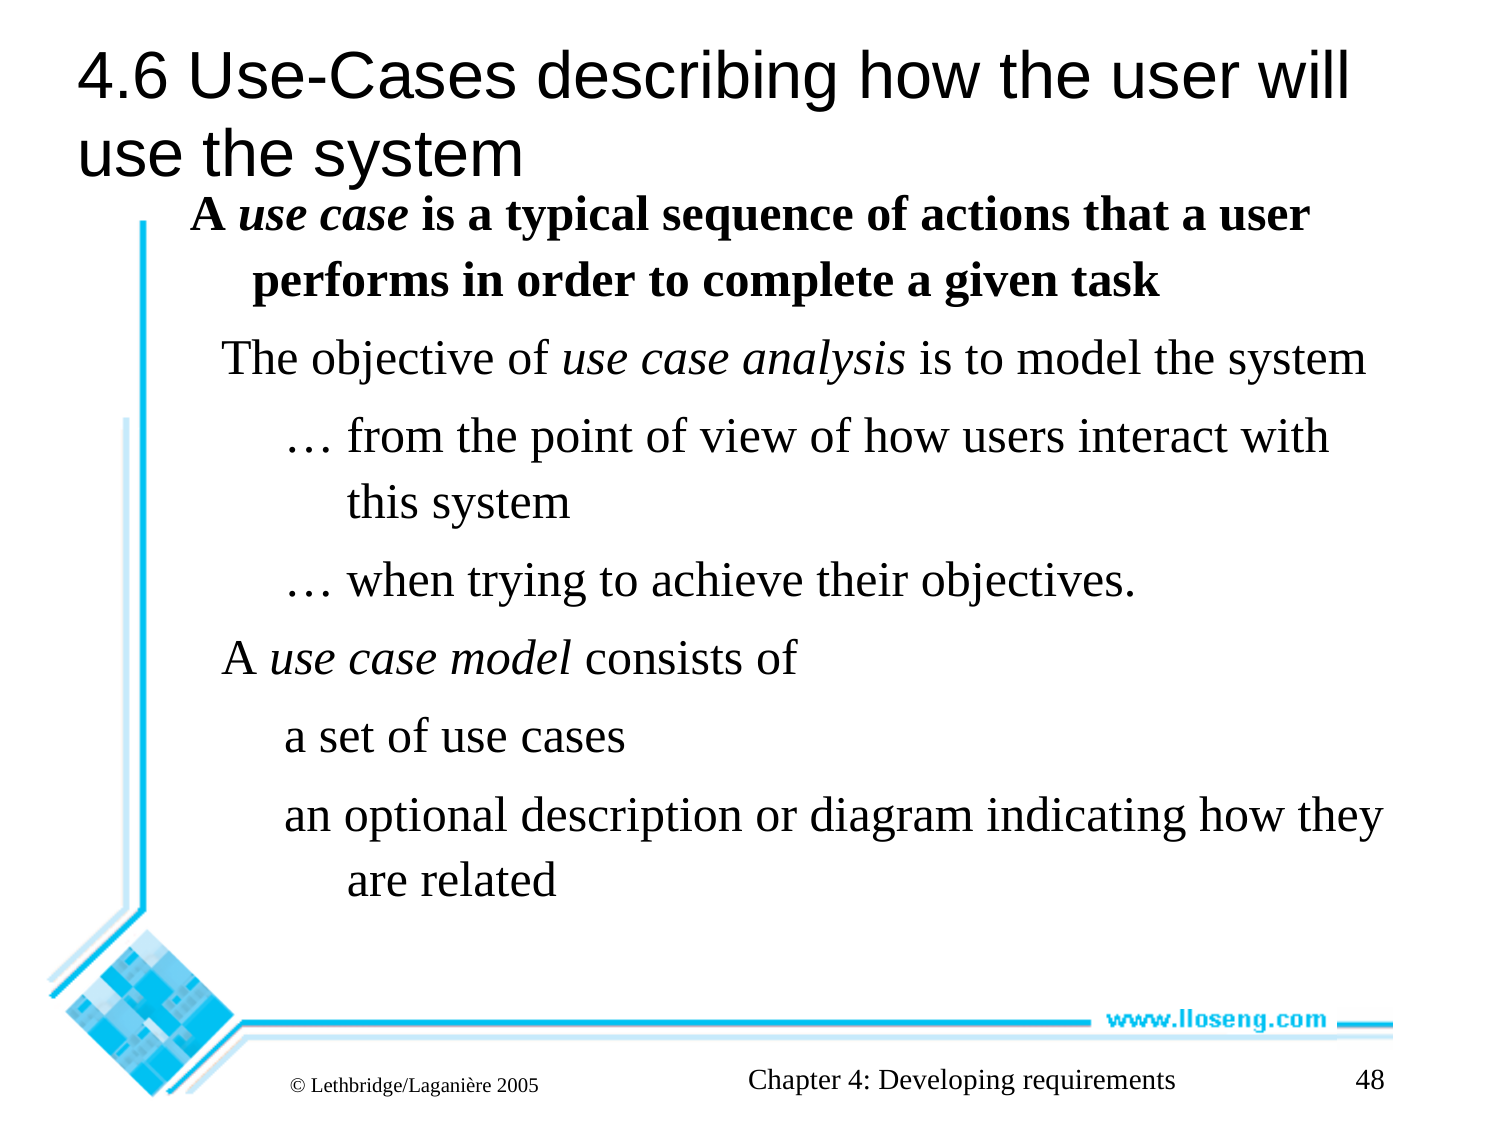

# 4.6 Use-Cases describing how the user will use the system
A use case is a typical sequence of actions that a user performs in order to complete a given task
The objective of use case analysis is to model the system
… from the point of view of how users interact with this system
… when trying to achieve their objectives.
A use case model consists of
a set of use cases
an optional description or diagram indicating how they are related
Chapter 4: Developing requirements
© Lethbridge/Laganière 2005